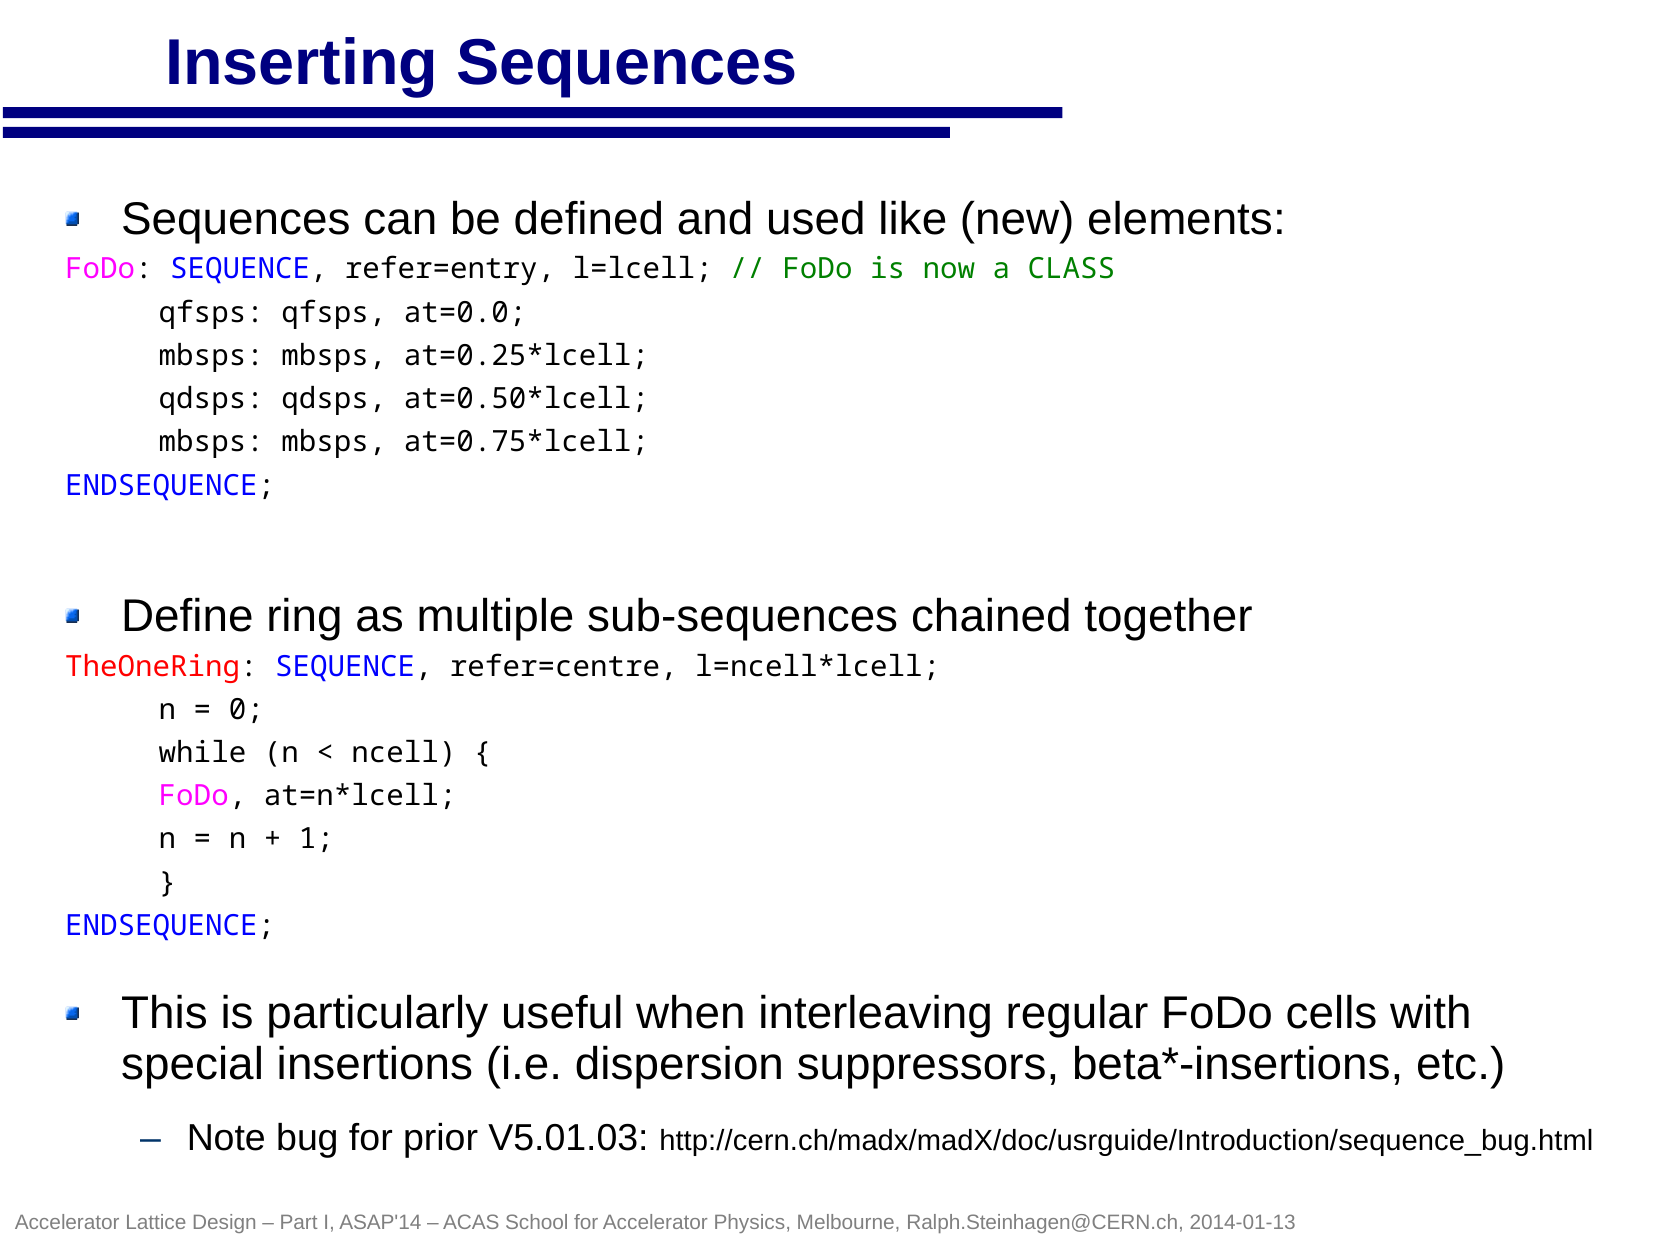

# Inserting Sequences
Sequences can be defined and used like (new) elements:
FoDo: SEQUENCE, refer=entry, l=lcell; // FoDo is now a CLASS
 	qfsps: qfsps, at=0.0;
 	mbsps: mbsps, at=0.25*lcell;
 	qdsps: qdsps, at=0.50*lcell;
 	mbsps: mbsps, at=0.75*lcell;
ENDSEQUENCE;
Define ring as multiple sub-sequences chained together
TheOneRing: SEQUENCE, refer=centre, l=ncell*lcell;
 	n = 0;
 	while (n < ncell) {
 	FoDo, at=n*lcell;
 	n = n + 1;
 	}
ENDSEQUENCE;
This is particularly useful when interleaving regular FoDo cells with special insertions (i.e. dispersion suppressors, beta*-insertions, etc.)
Note bug for prior V5.01.03: http://cern.ch/madx/madX/doc/usrguide/Introduction/sequence_bug.html